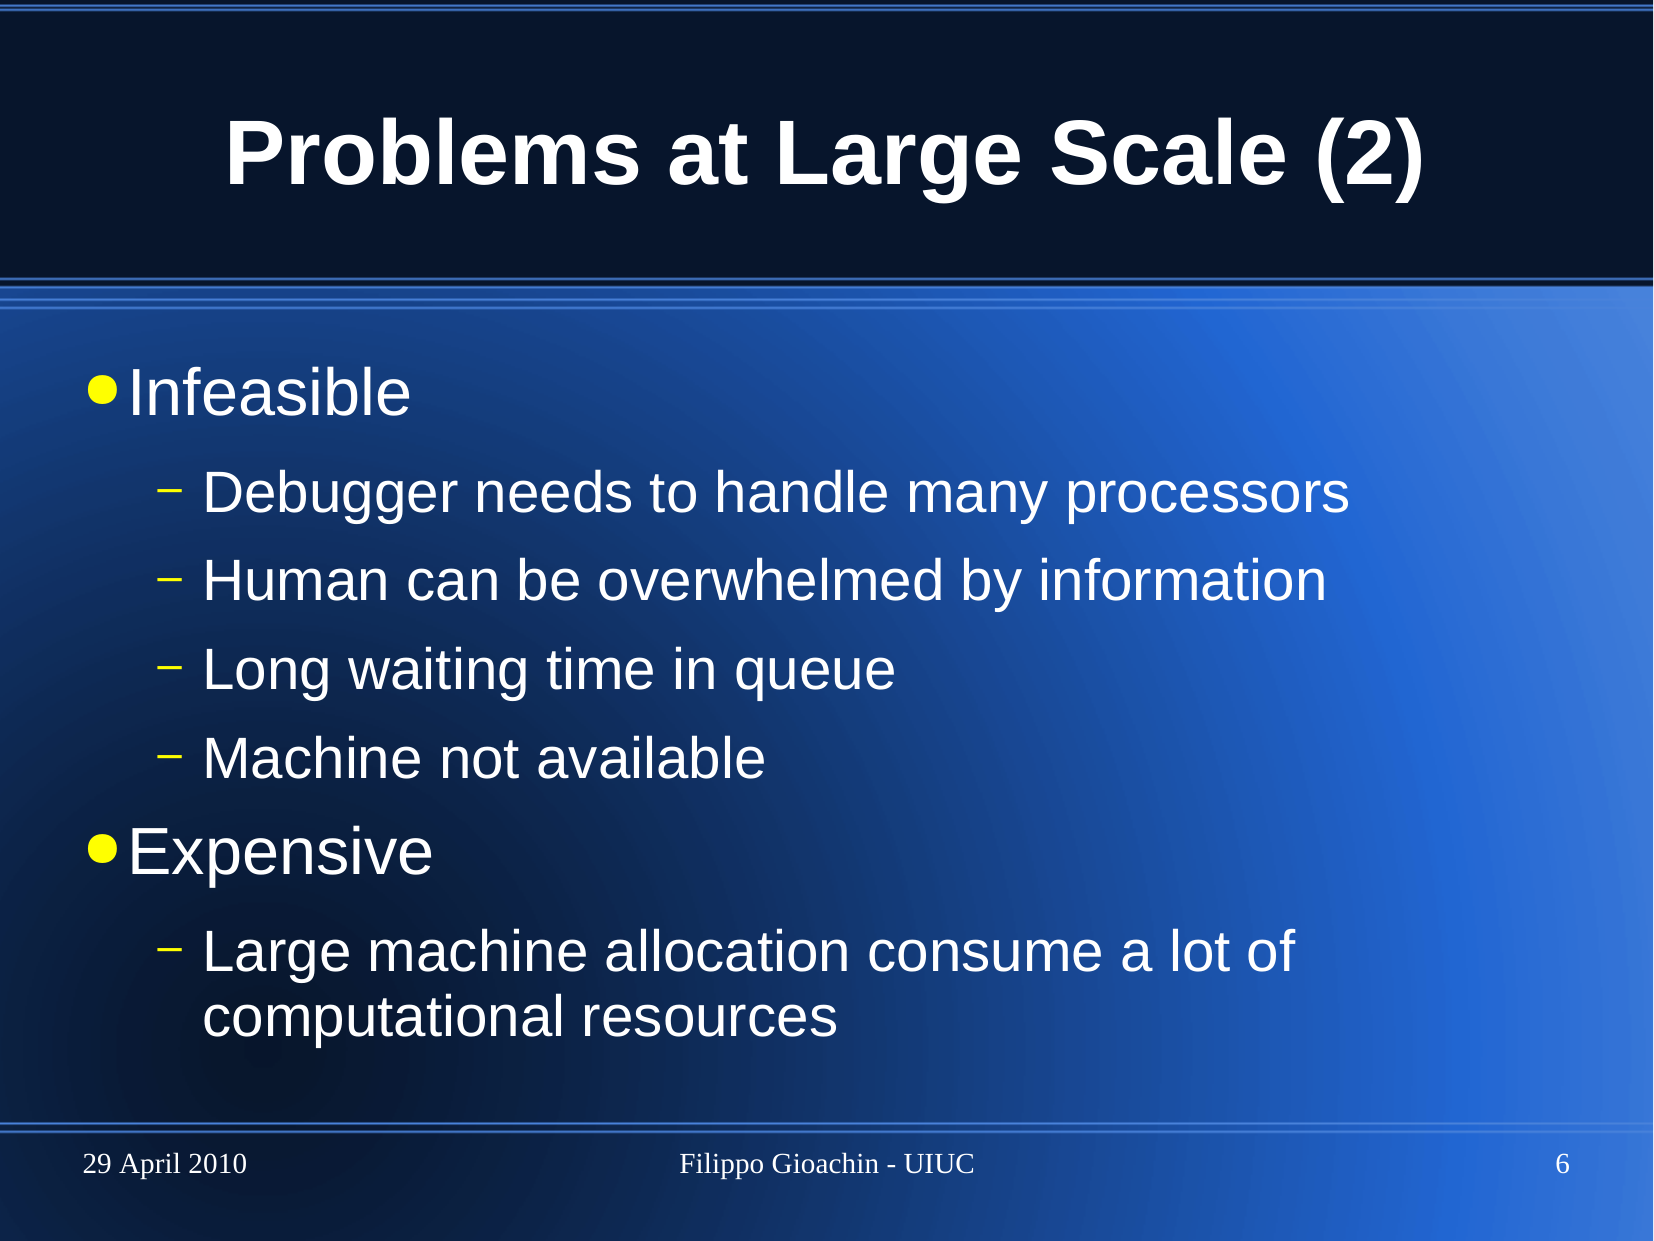

# Problems at Large Scale (2)
Infeasible
Debugger needs to handle many processors
Human can be overwhelmed by information
Long waiting time in queue
Machine not available
Expensive
Large machine allocation consume a lot of computational resources
29 April 2010
Filippo Gioachin - UIUC
6